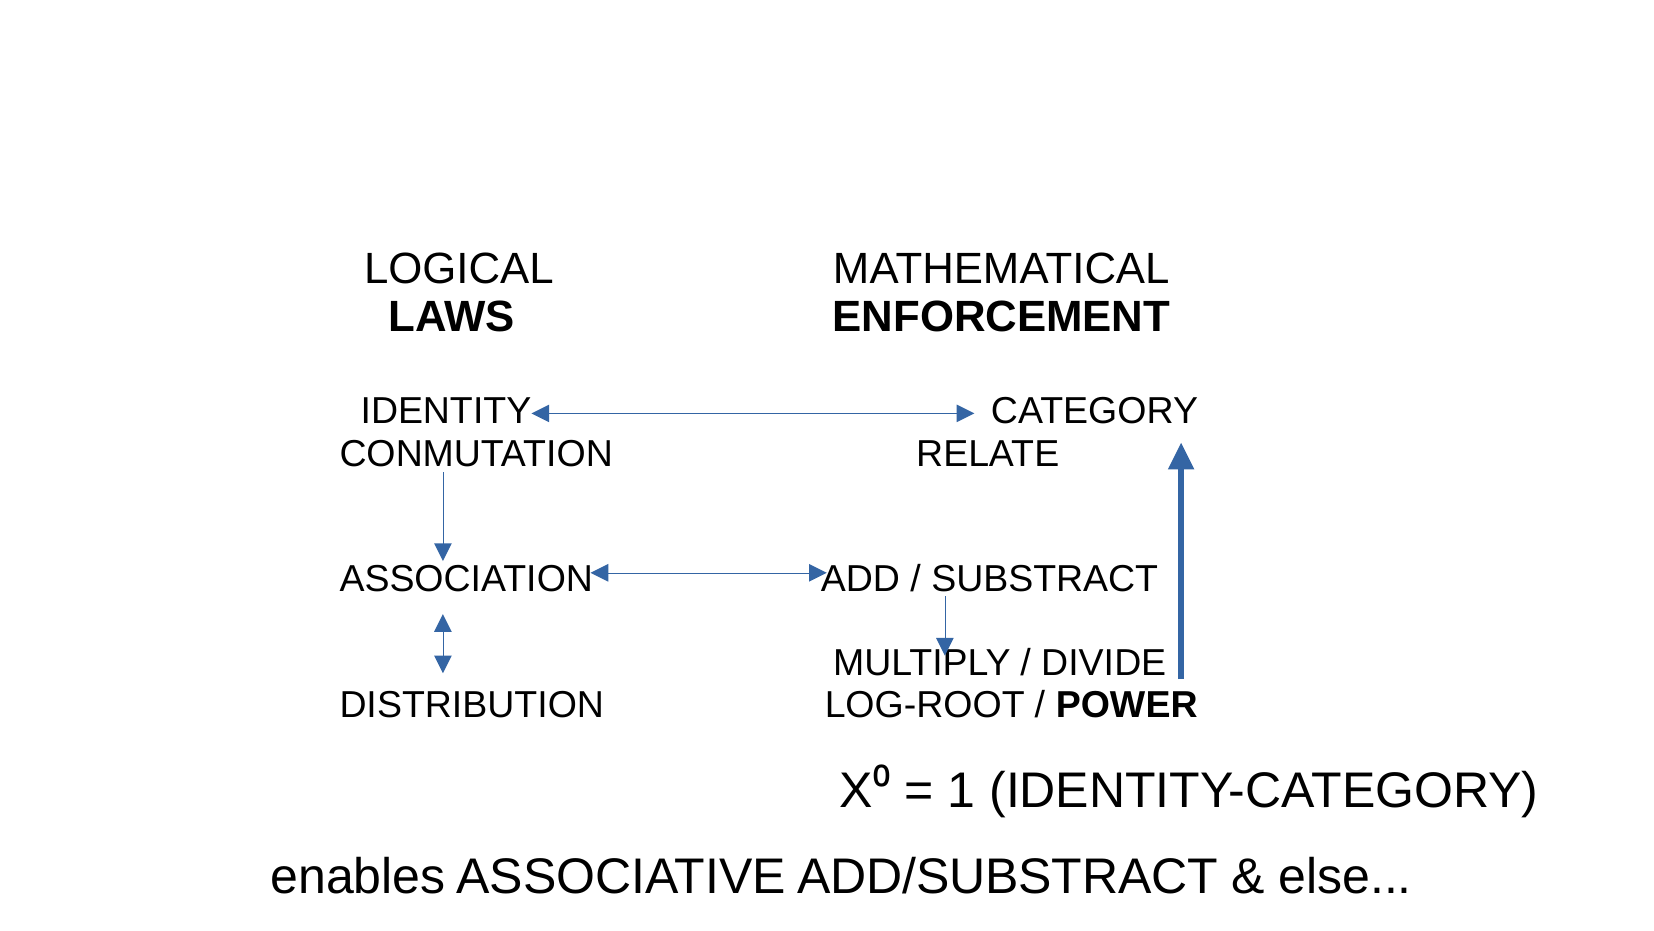

LOGICAL MATHEMATICAL
 LAWS ENFORCEMENT
 IDENTITY CATEGORY
CONMUTATION RELATE
ASSOCIATION ADD / SUBSTRACT
 MULTIPLY / DIVIDE
DISTRIBUTION LOG-ROOT / POWER
# X⁰ = 1 (IDENTITY-CATEGORY) enables ASSOCIATIVE ADD/SUBSTRACT & else...